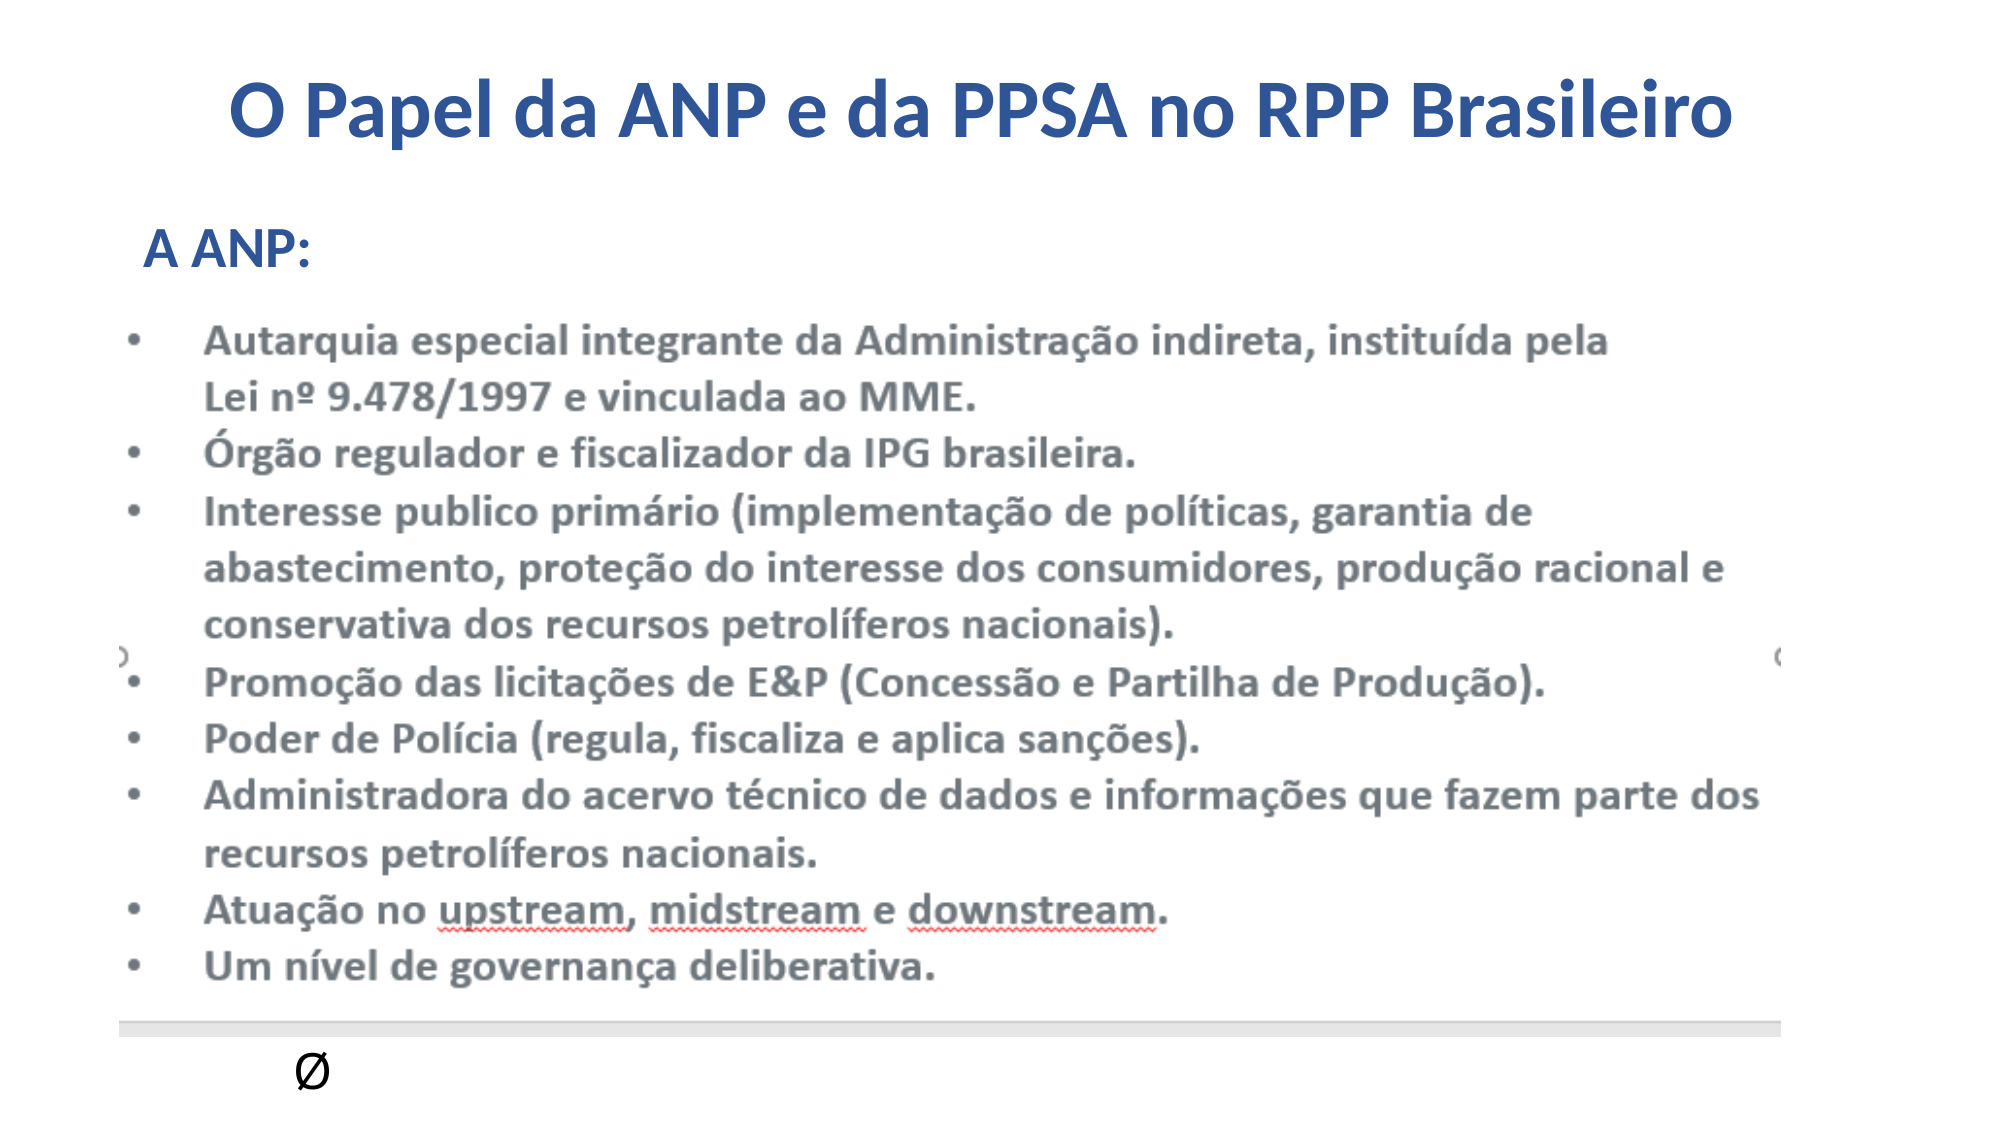

O Papel da ANP e da PPSA no RPP Brasileiro
A ANP:
#